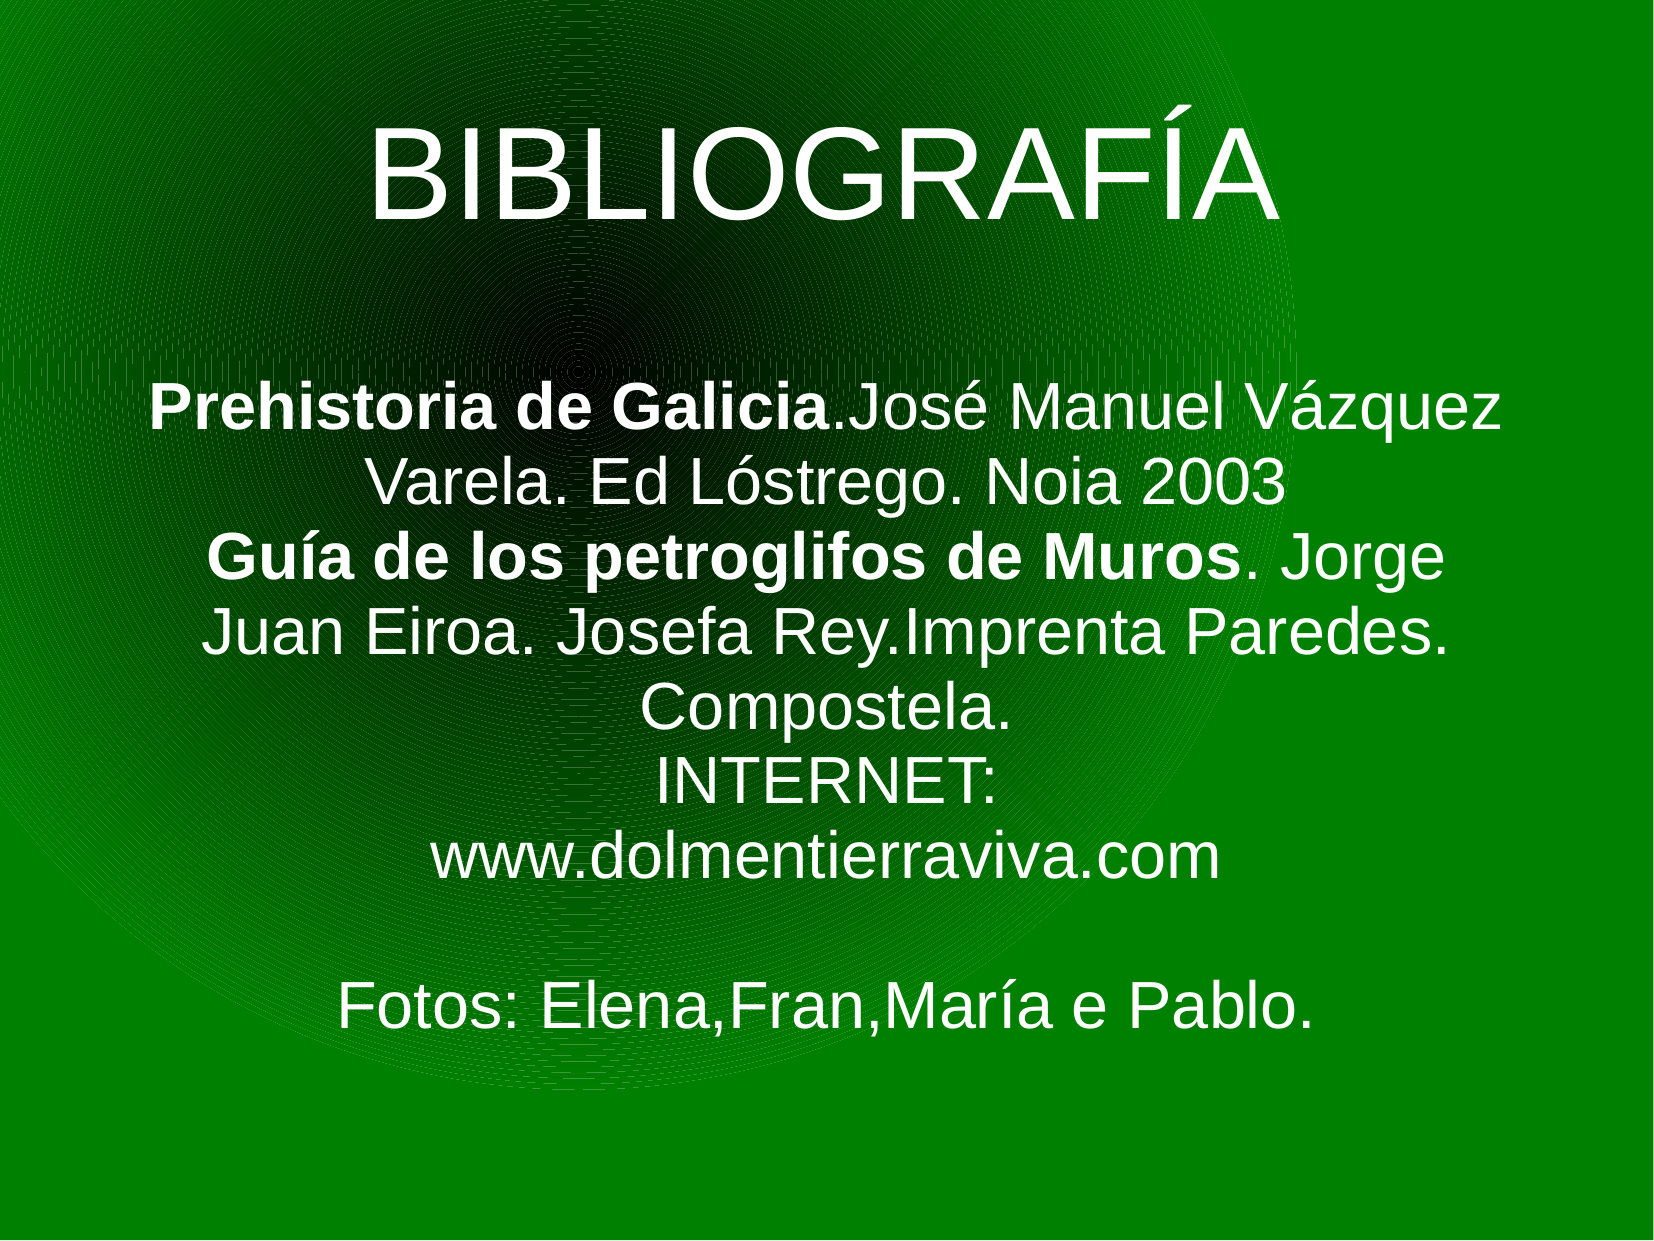

# BIBLIOGRAFÍA
Prehistoria de Galicia.José Manuel Vázquez Varela. Ed Lóstrego. Noia 2003
Guía de los petroglifos de Muros. Jorge Juan Eiroa. Josefa Rey.Imprenta Paredes. Compostela.
INTERNET:
www.dolmentierraviva.com
Fotos: Elena,Fran,María e Pablo.